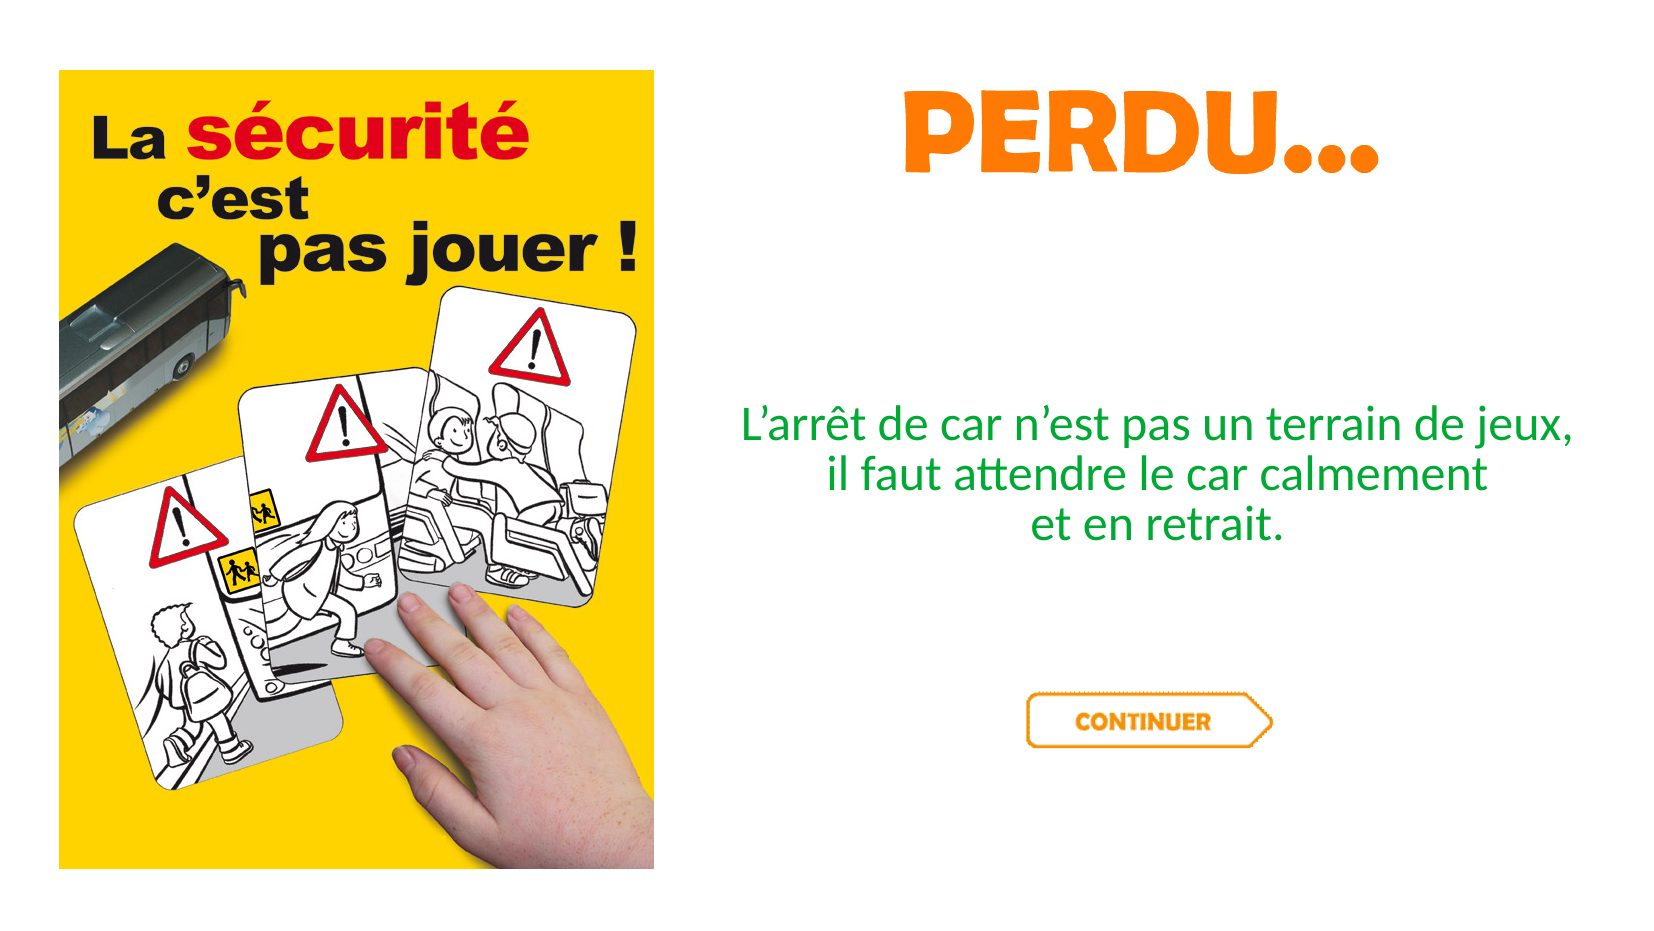

L’arrêt de car n’est pas un terrain de jeux,
 il faut attendre le car calmement
et en retrait.